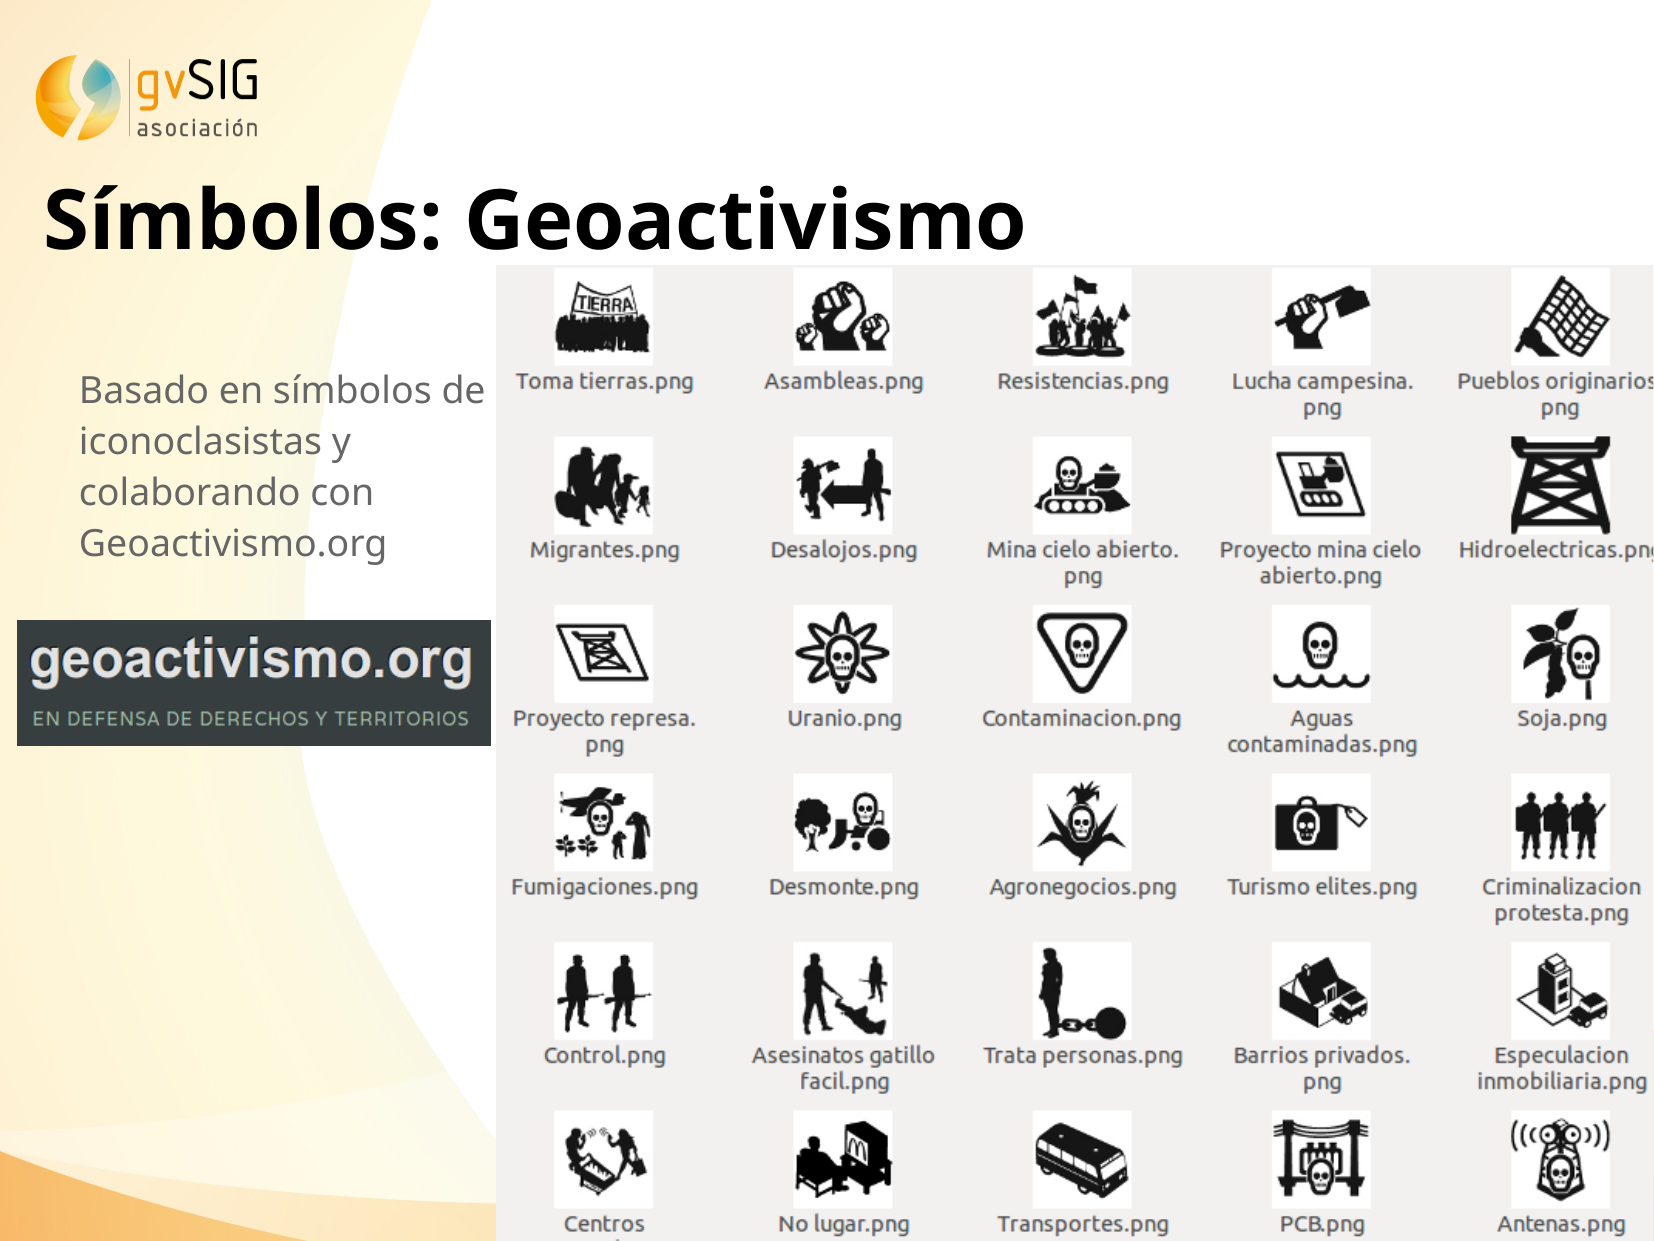

# Símbolos: Geoactivismo
Basado en símbolos de iconoclasistas y colaborando con Geoactivismo.org